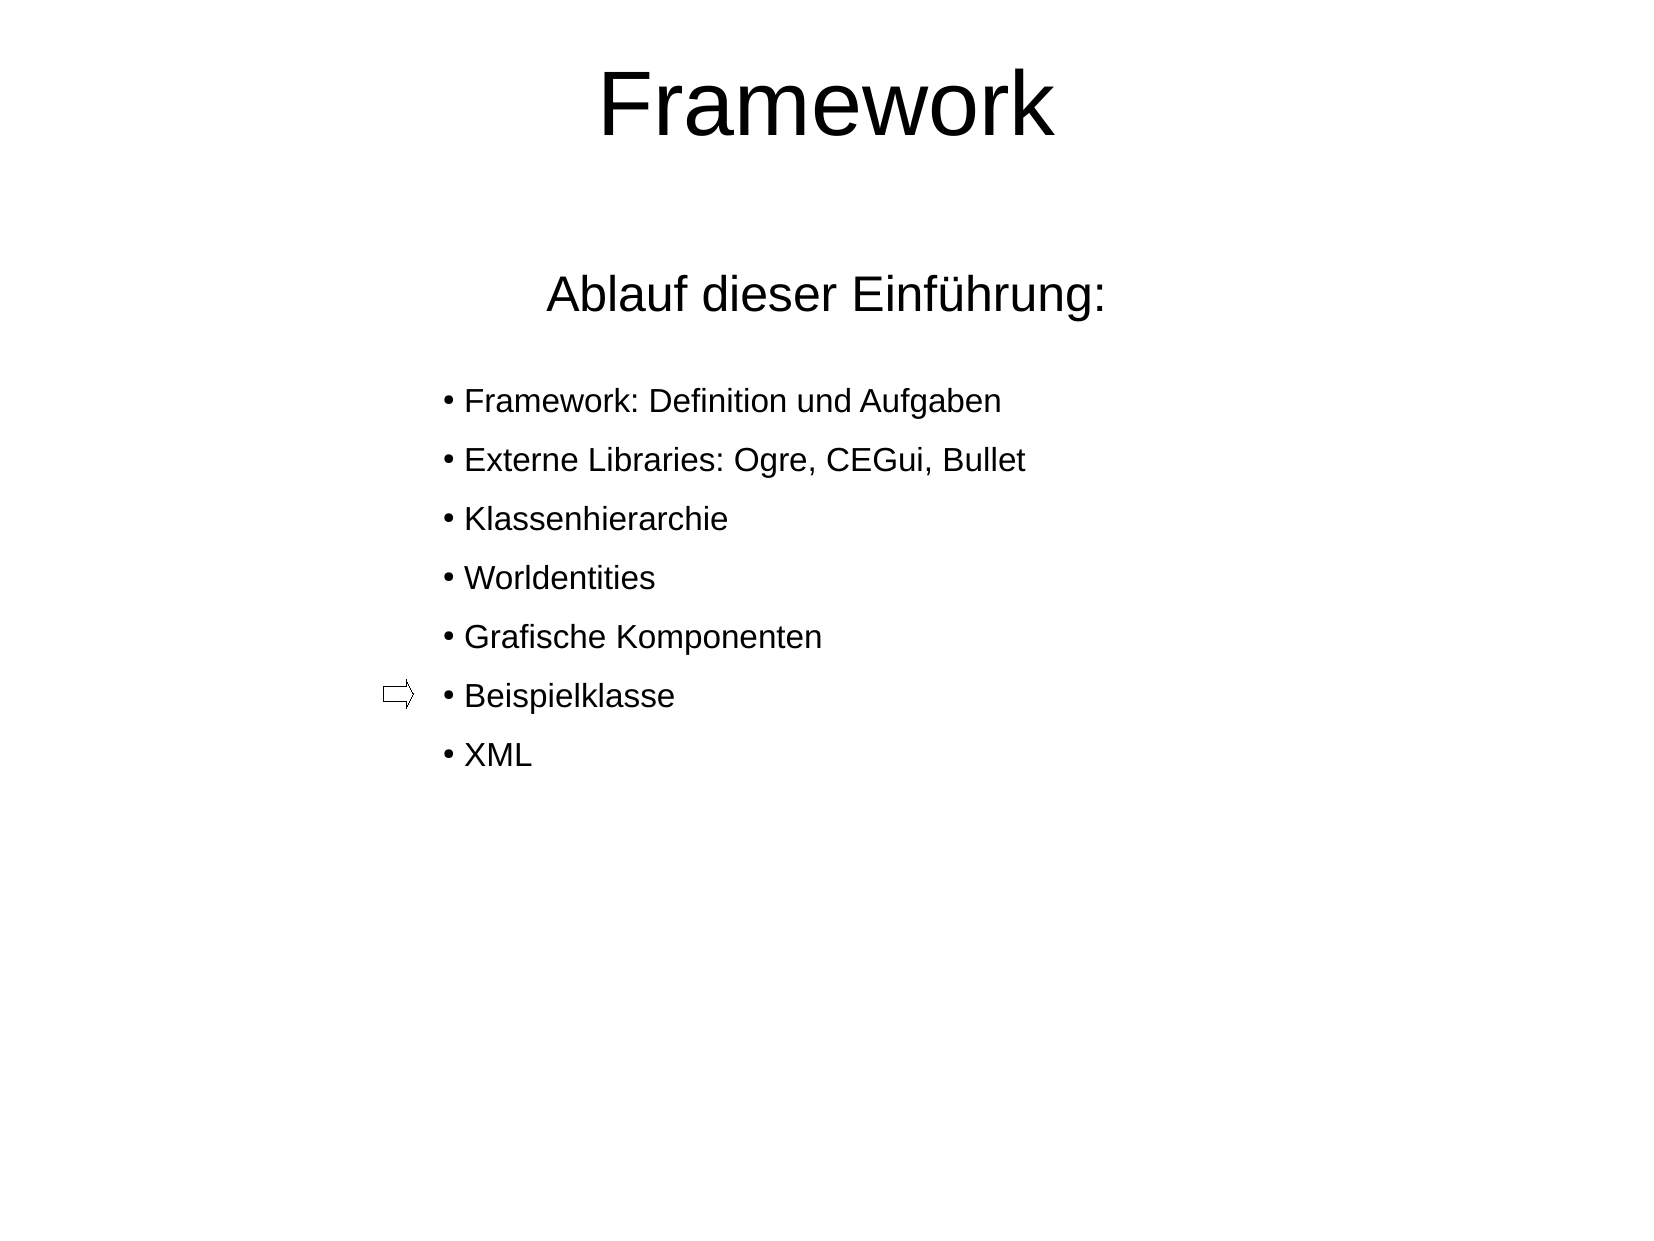

# Framework
Ablauf dieser Einführung:
 Framework: Definition und Aufgaben
 Externe Libraries: Ogre, CEGui, Bullet
 Klassenhierarchie
 Worldentities
 Grafische Komponenten
 Beispielklasse
 XML